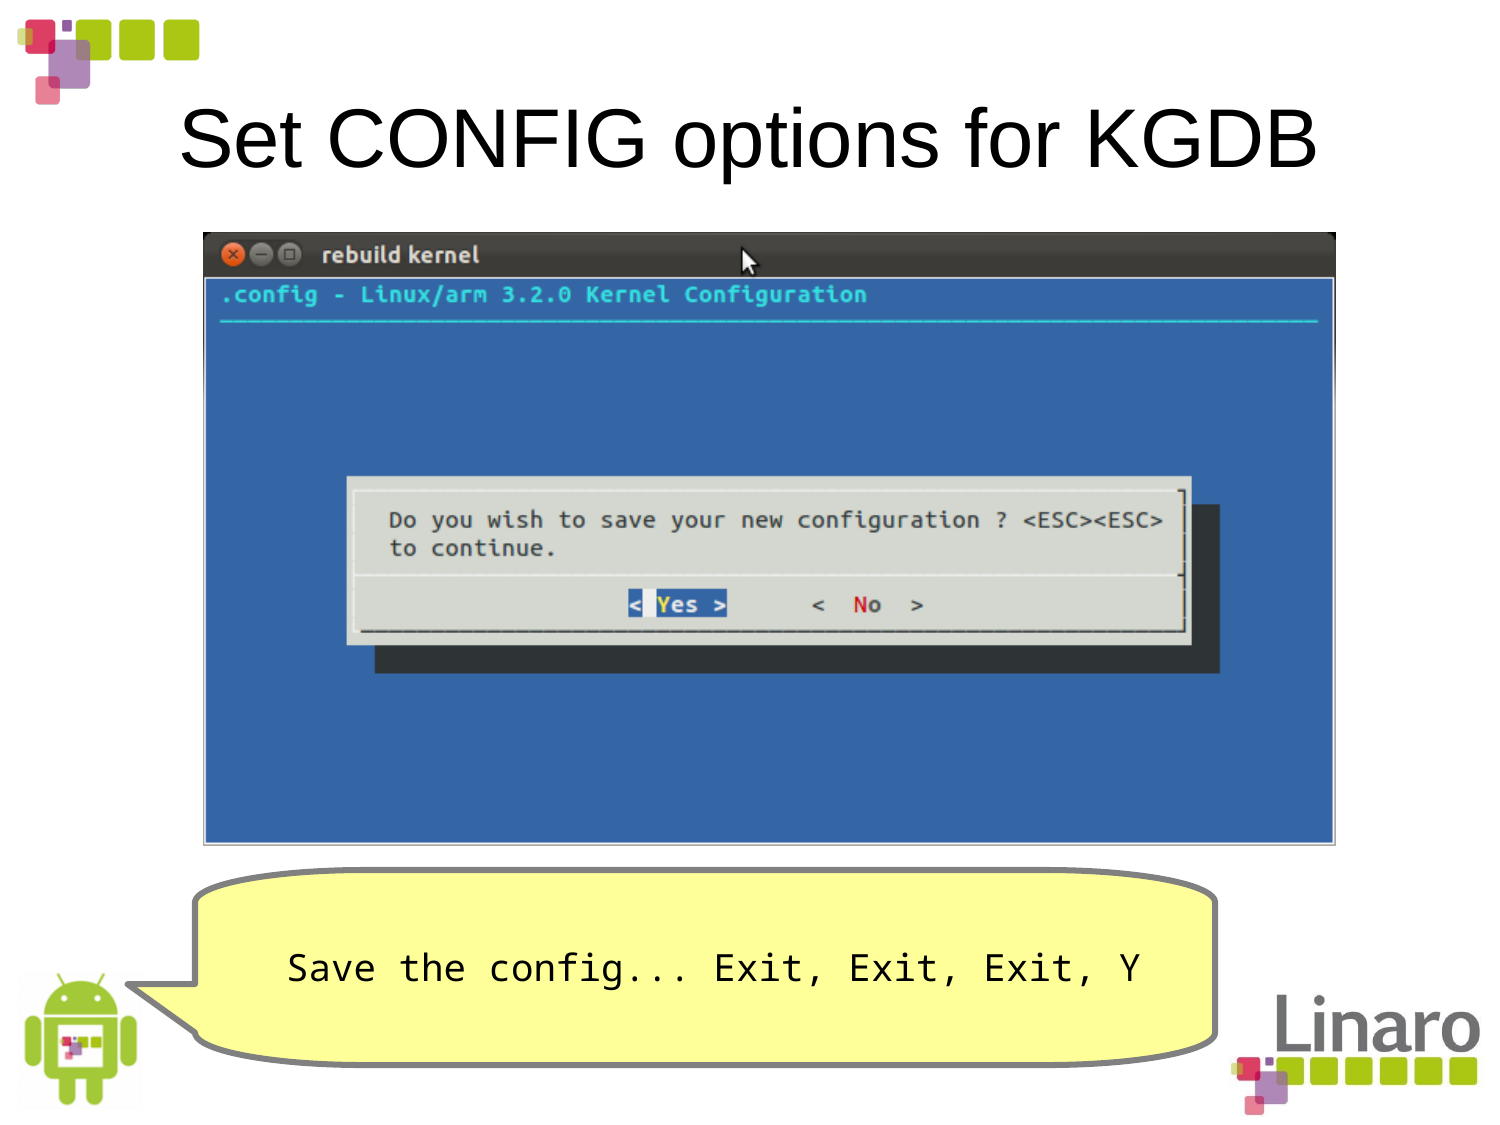

# Set CONFIG options for KGDB
Save the config... Exit, Exit, Exit, Y